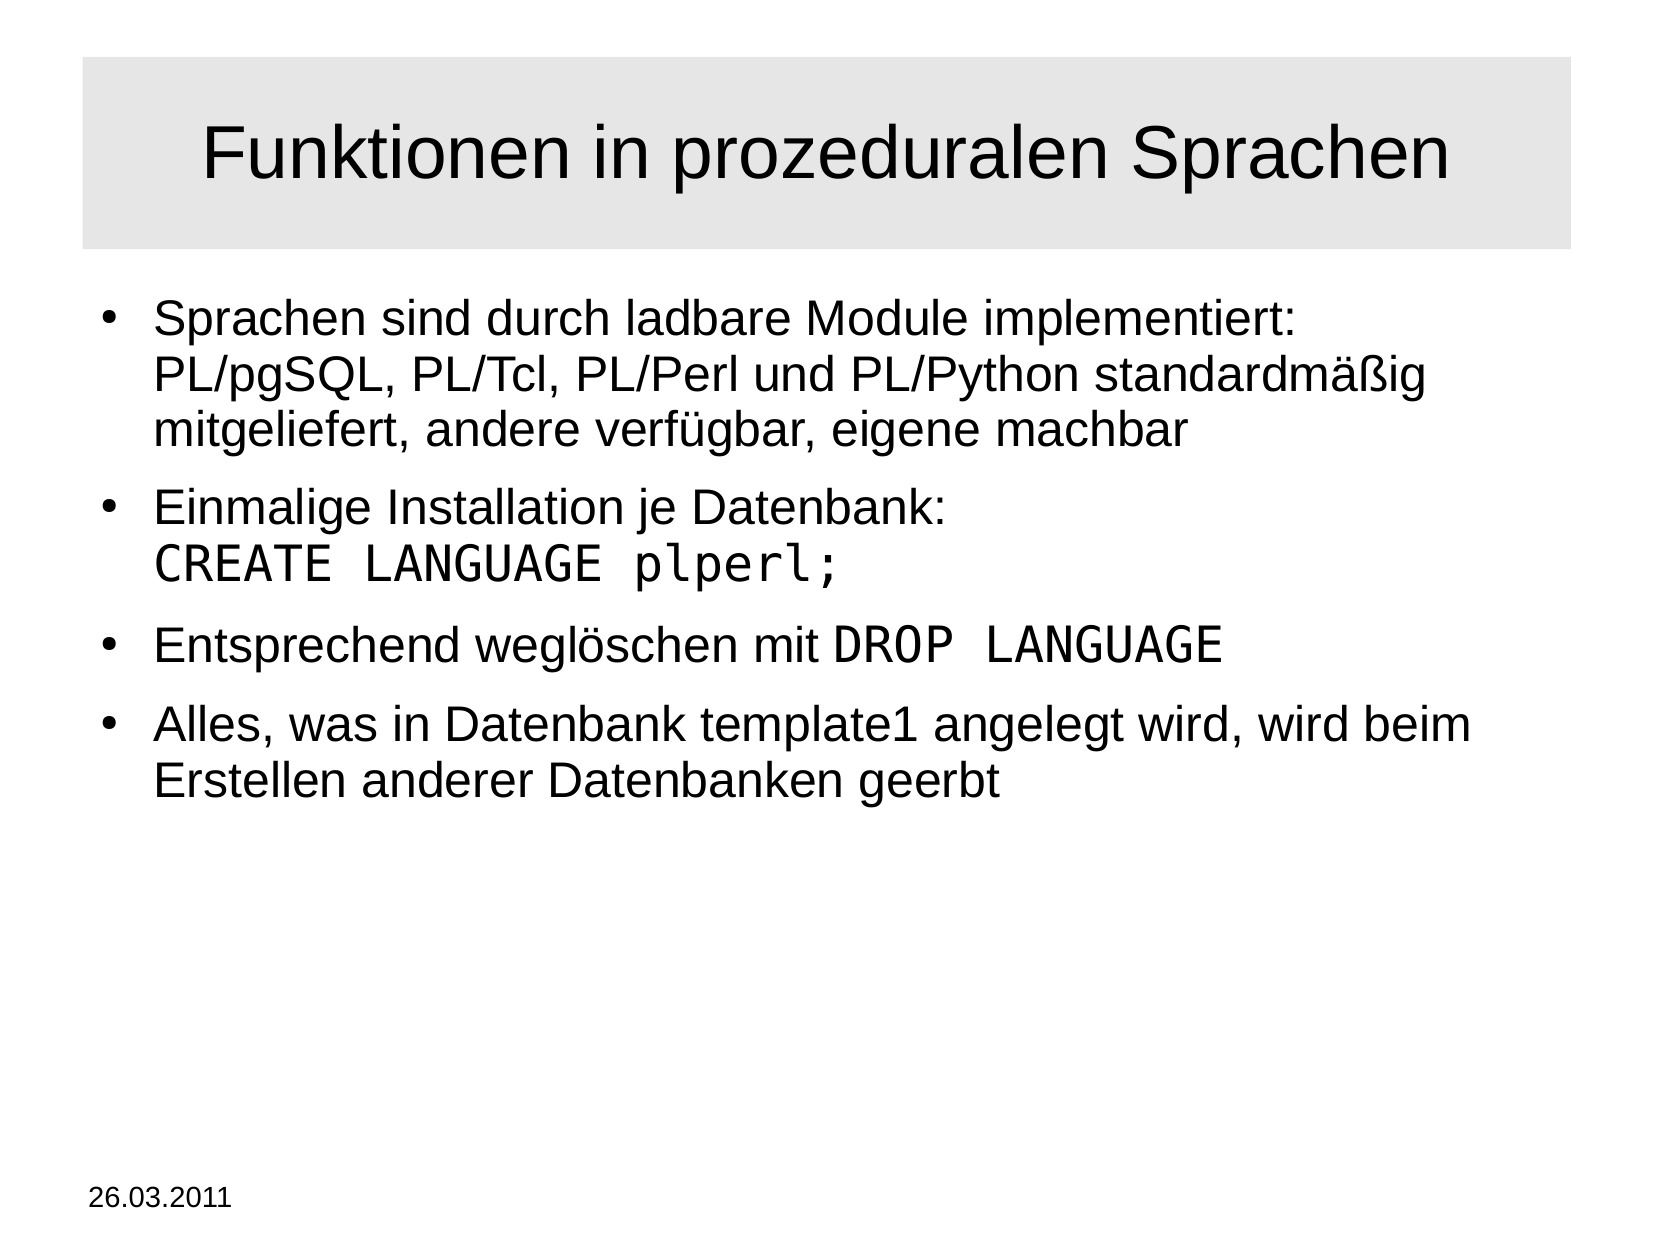

# Funktionen in prozeduralen Sprachen
Sprachen sind durch ladbare Module implementiert:
PL/pgSQL, PL/Tcl, PL/Perl und PL/Python standardmäßig
mitgeliefert, andere verfügbar, eigene machbar
Einmalige Installation je Datenbank:
CREATE LANGUAGE plperl;
Entsprechend weglöschen mit DROP LANGUAGE
Alles, was in Datenbank template1 angelegt wird, wird beim Erstellen anderer Datenbanken geerbt
26.03.2011